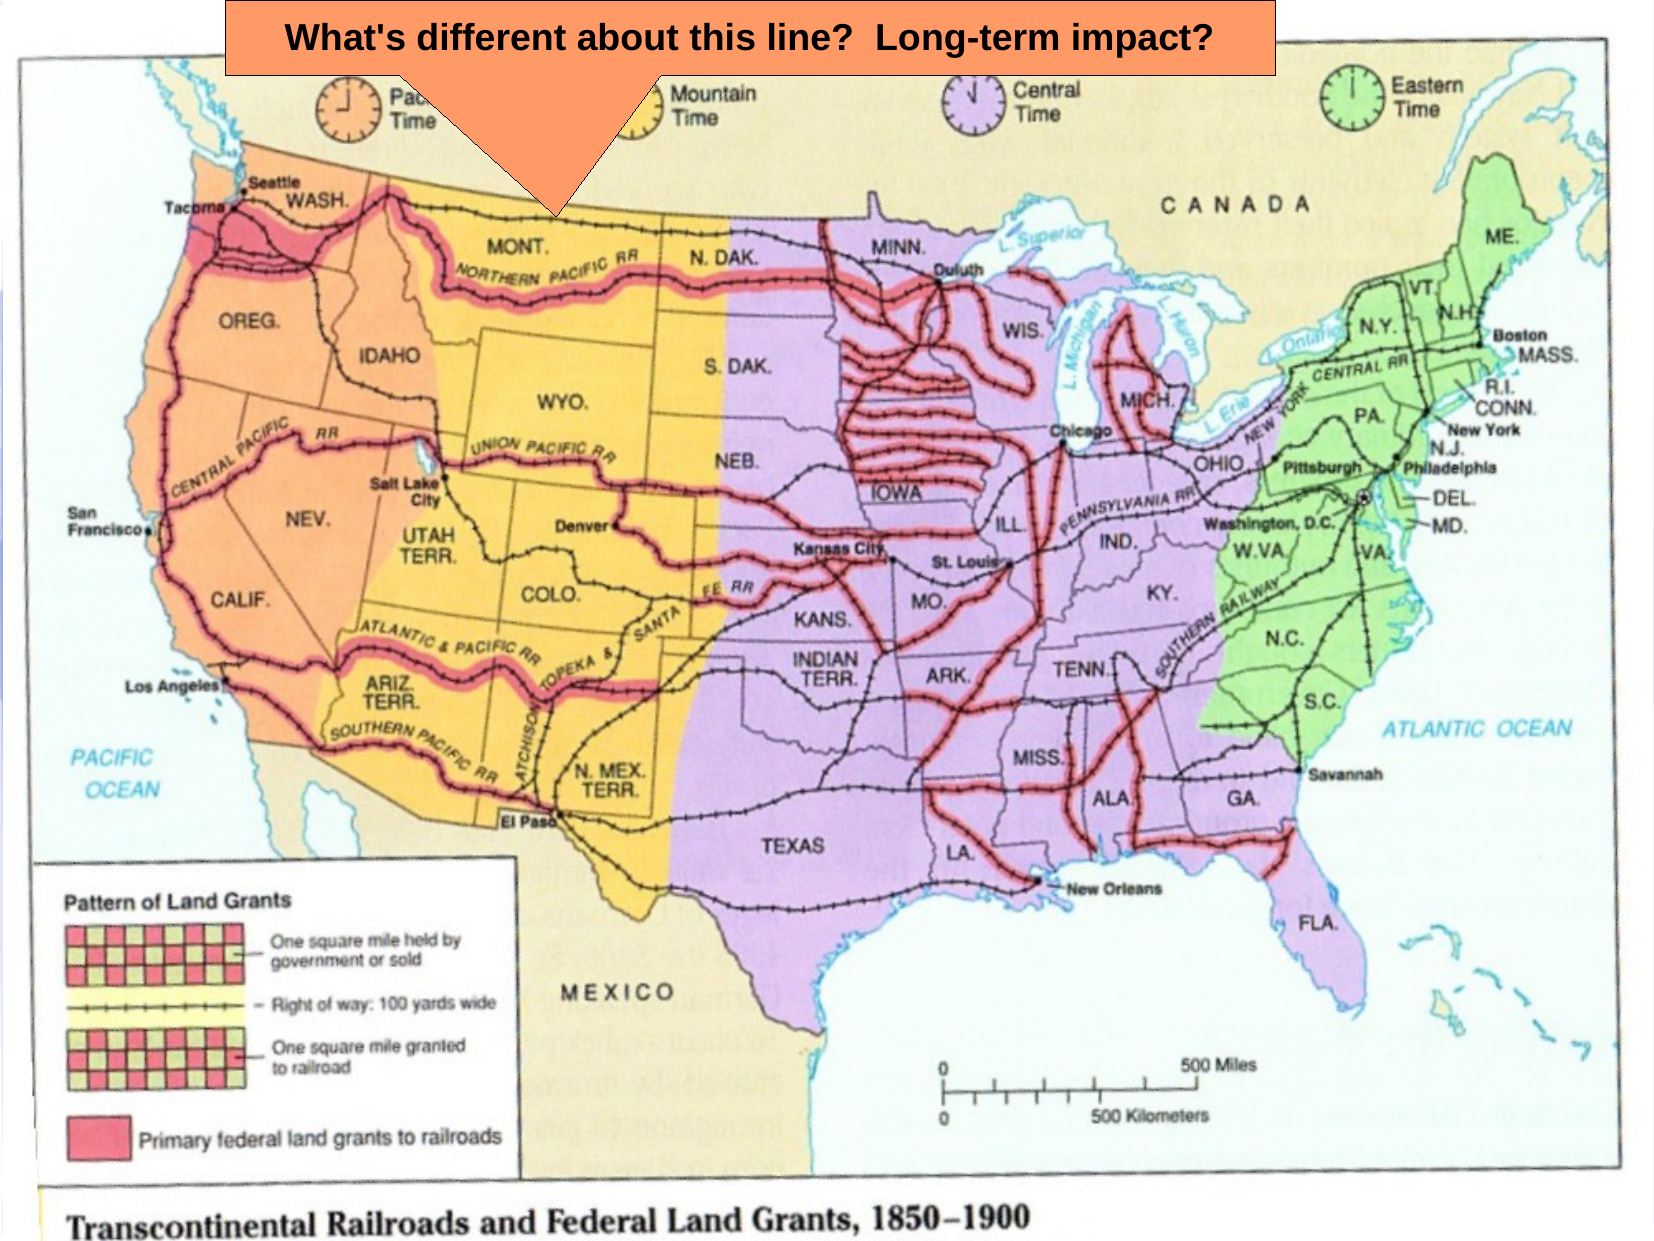

What's different about this line? Long-term impact?